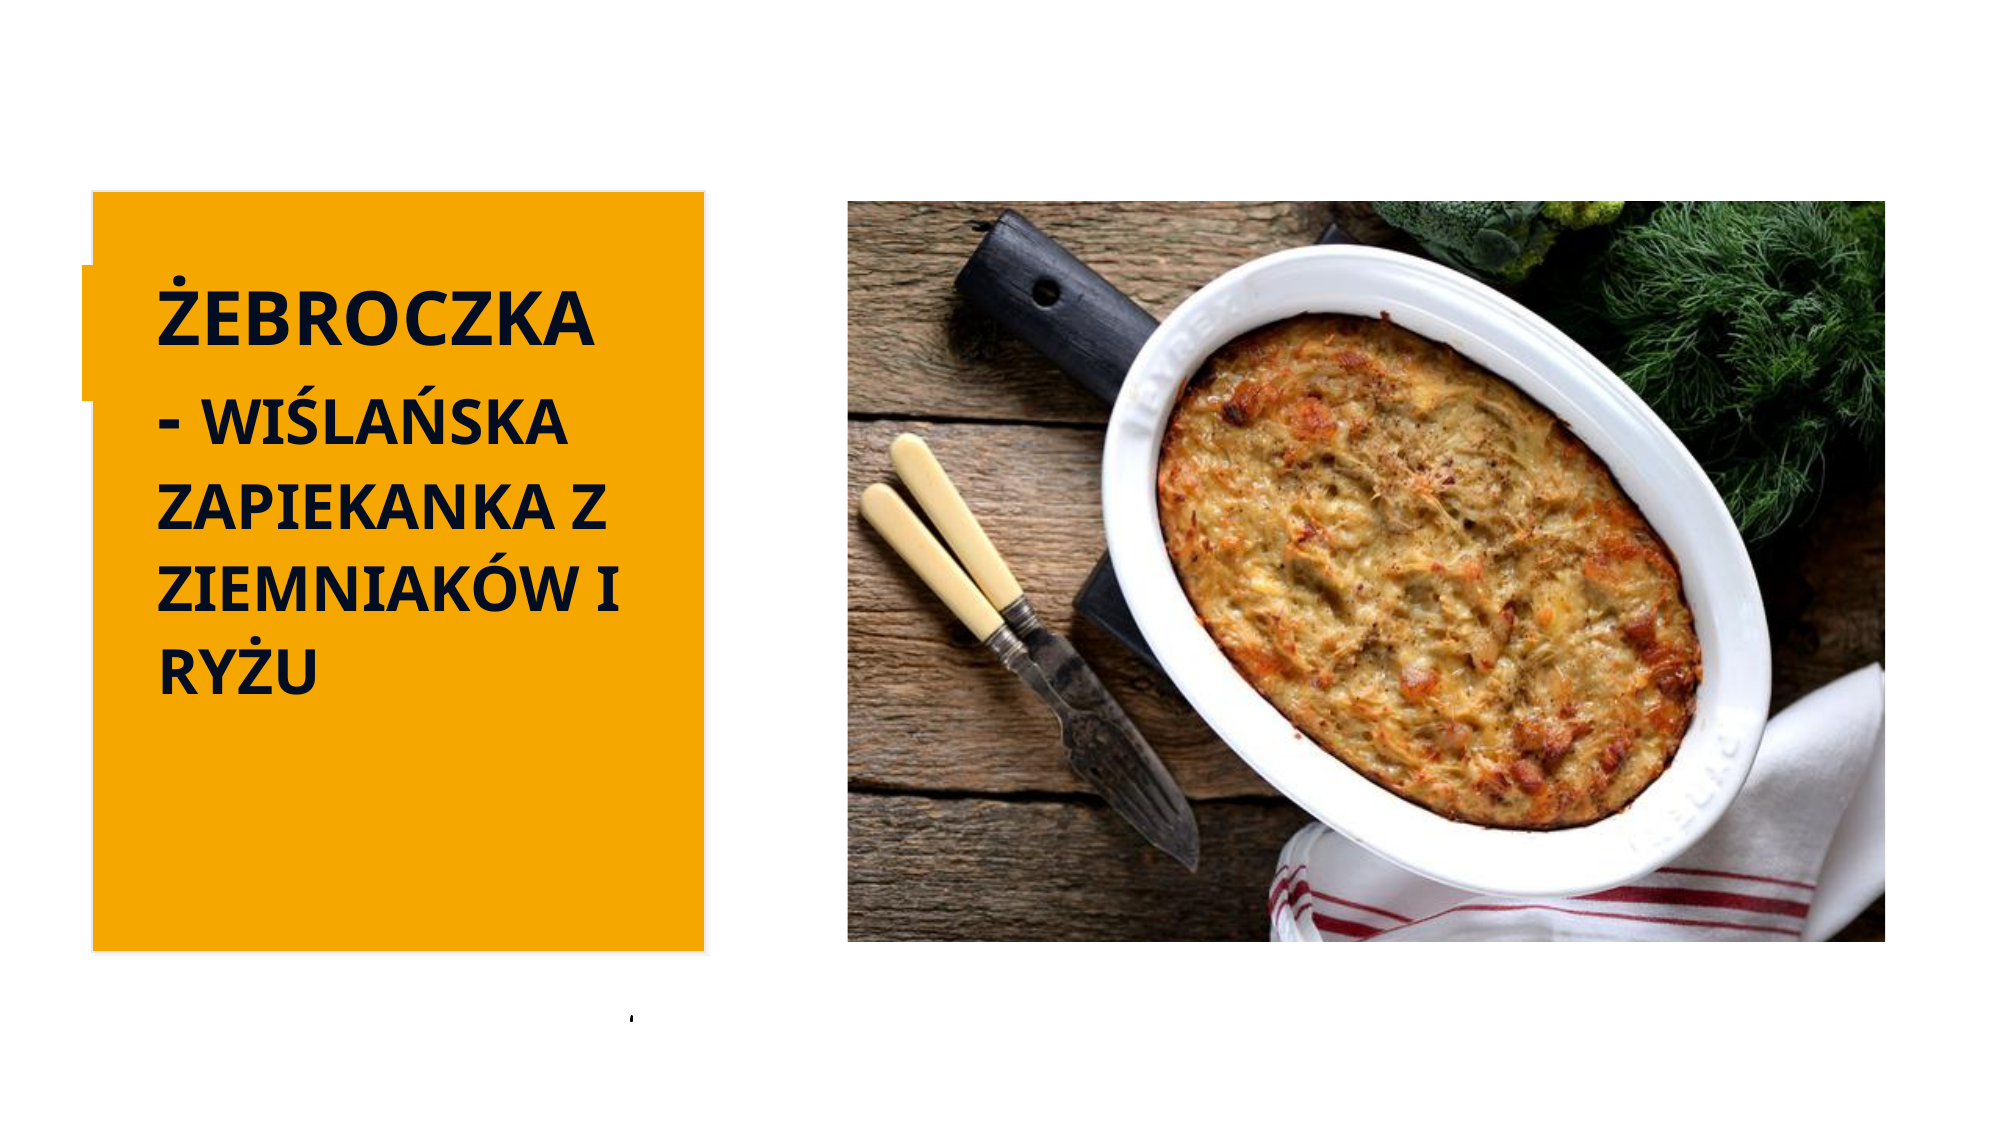

# ŻEBROCZKA - WIŚLAŃSKA ZAPIEKANKA Z ZIEMNIAKÓW I RYŻU